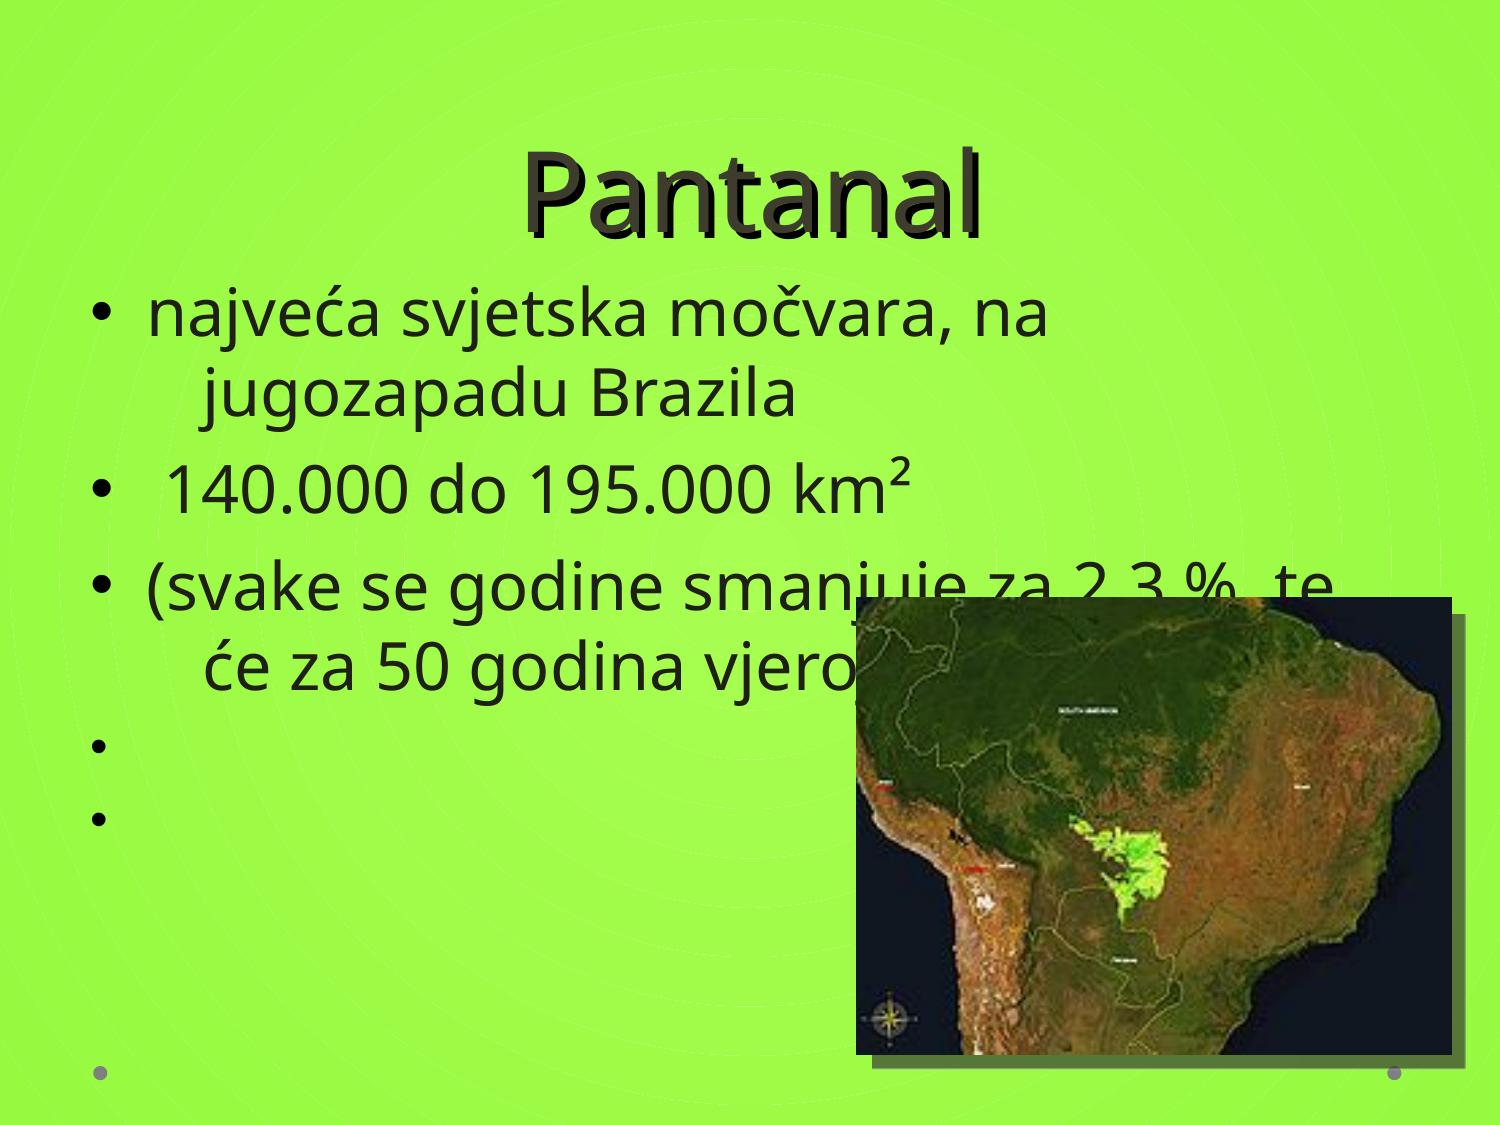

# Pantanal
najveća svjetska močvara, na jugozapadu Brazila
 140.000 do 195.000 km²
(svake se godine smanjuje za 2,3 %, te će za 50 godina vjerojatno nestati).